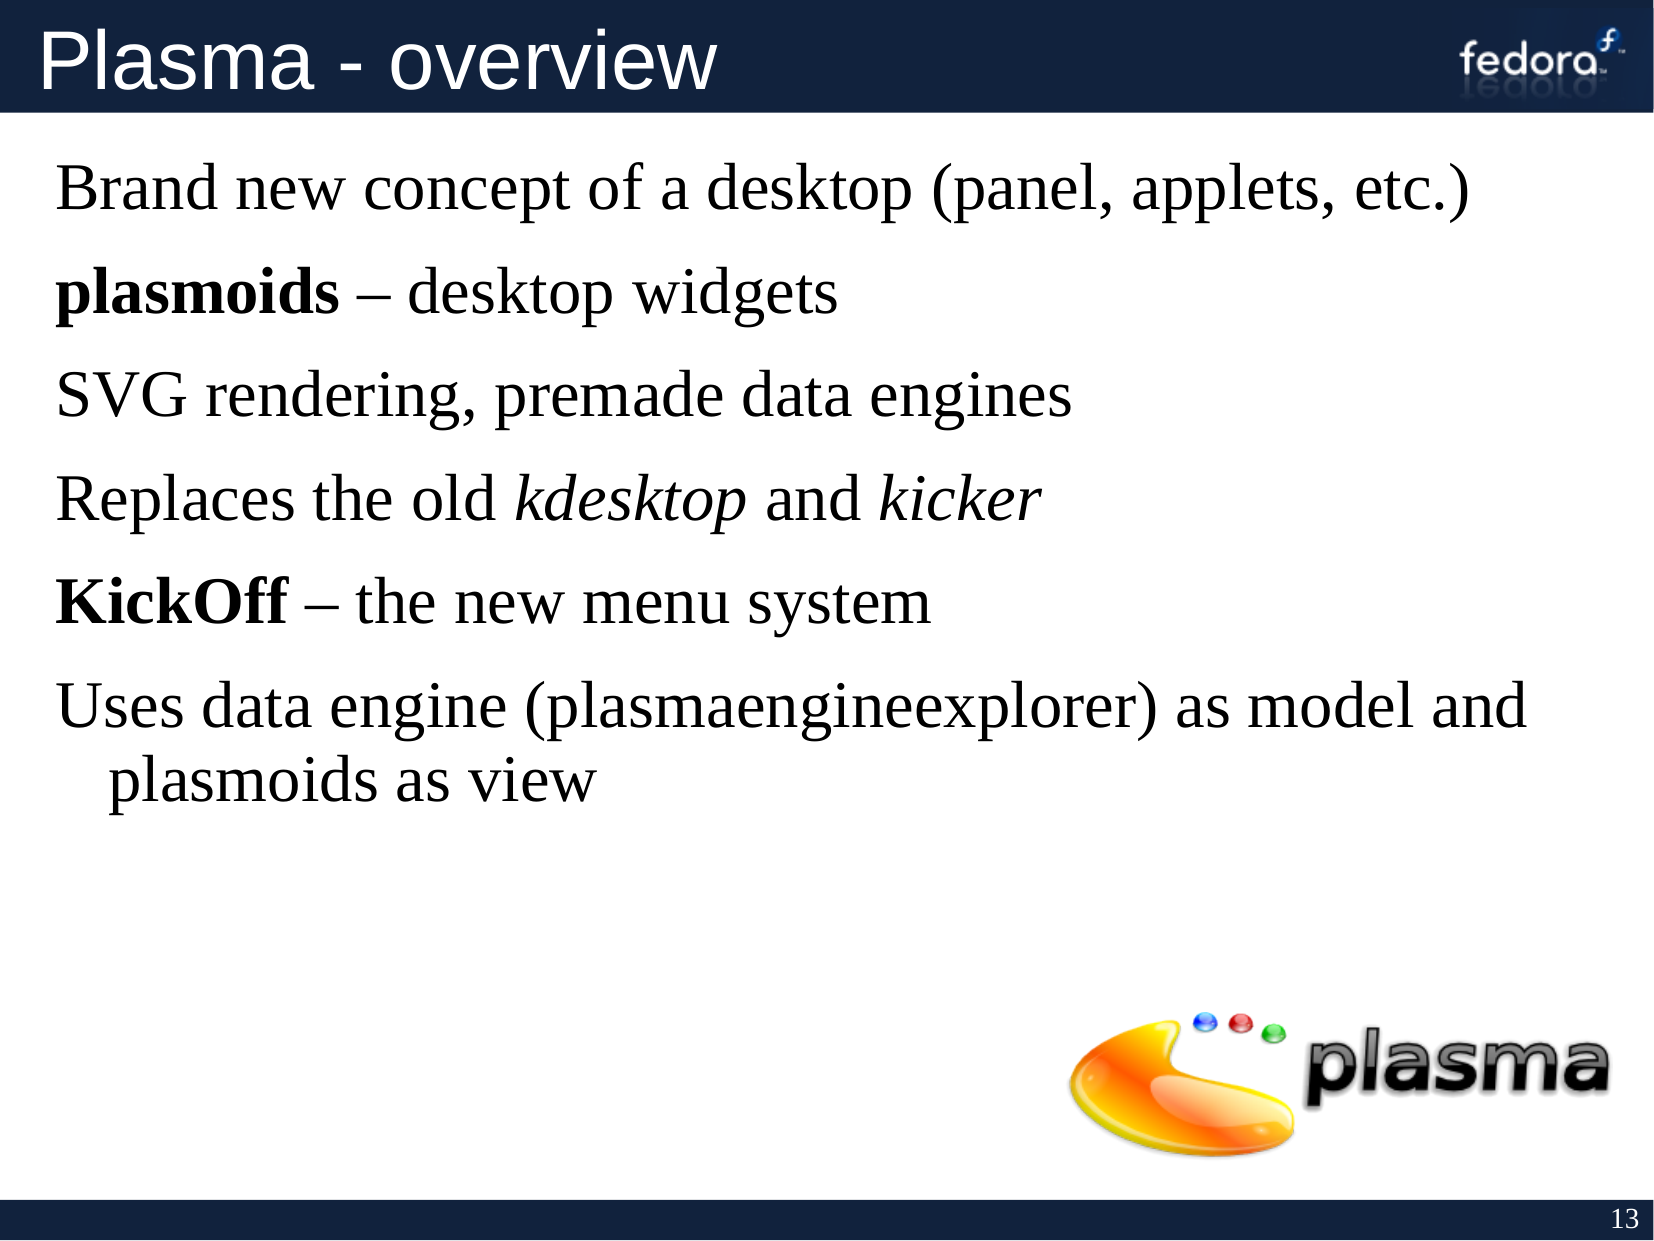

# Plasma - overview
Brand new concept of a desktop (panel, applets, etc.)
plasmoids – desktop widgets
SVG rendering, premade data engines
Replaces the old kdesktop and kicker
KickOff – the new menu system
Uses data engine (plasmaengineexplorer) as model and plasmoids as view